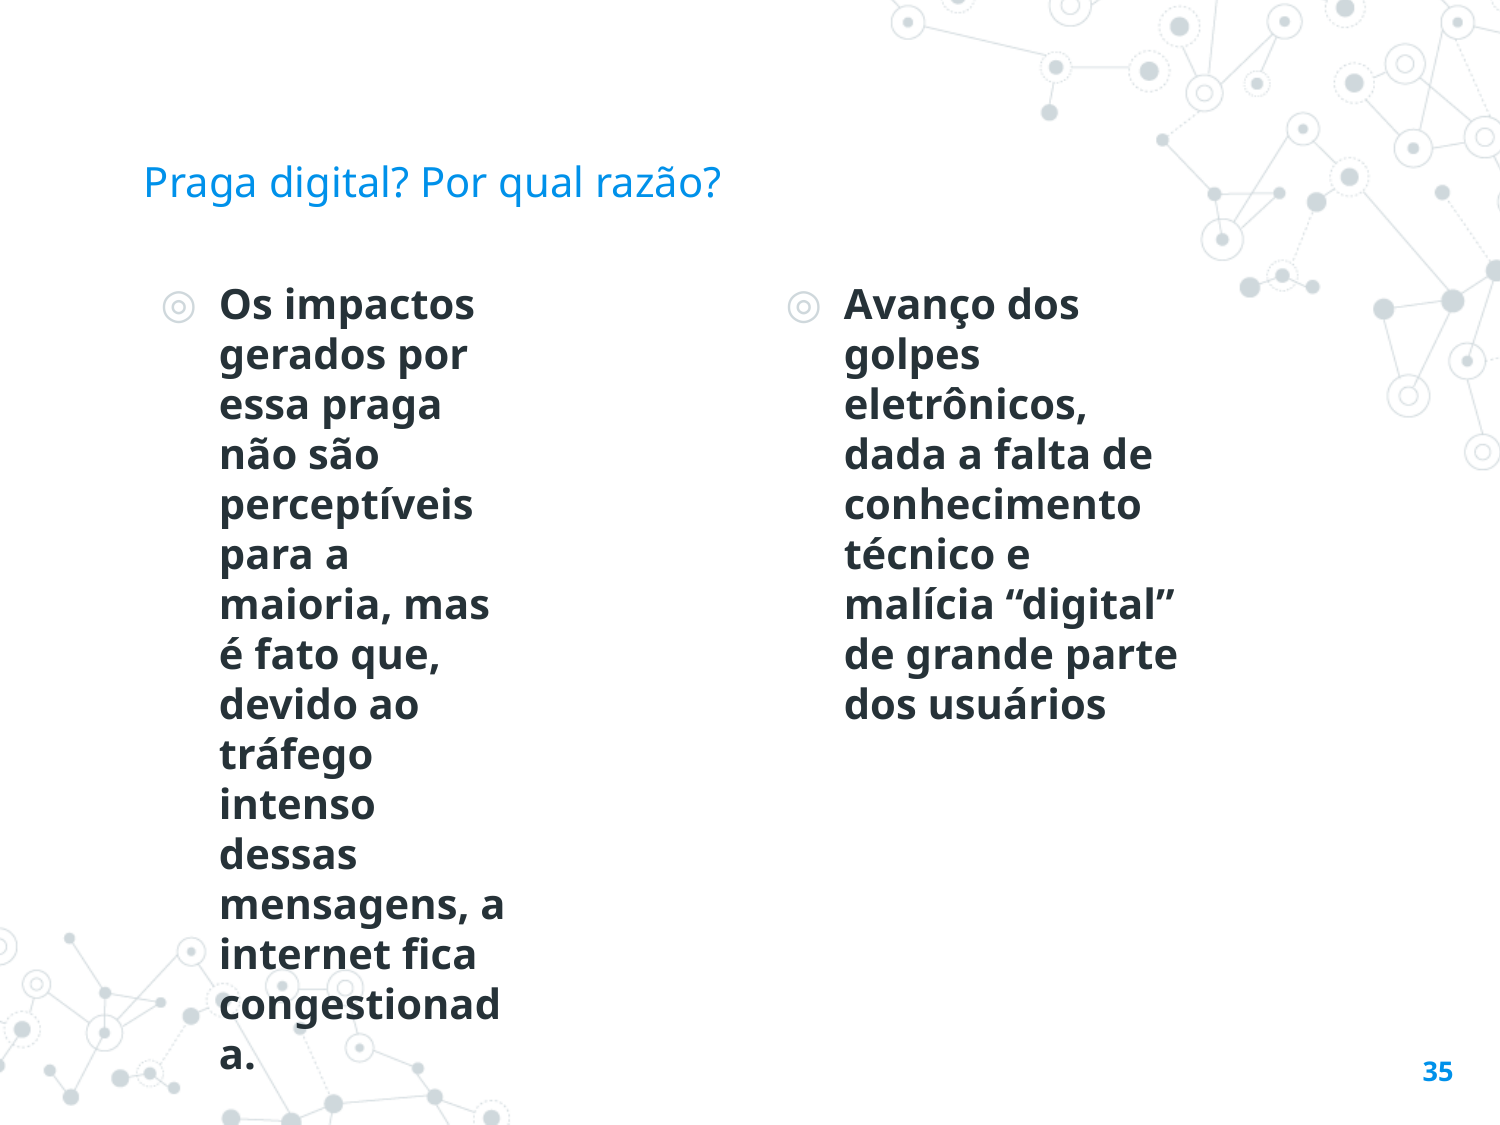

# Praga digital? Por qual razão?
Os impactos gerados por essa praga não são perceptíveis para a maioria, mas é fato que, devido ao tráfego intenso dessas mensagens, a internet fica congestionada.
Avanço dos golpes eletrônicos, dada a falta de conhecimento técnico e malícia “digital” de grande parte dos usuários